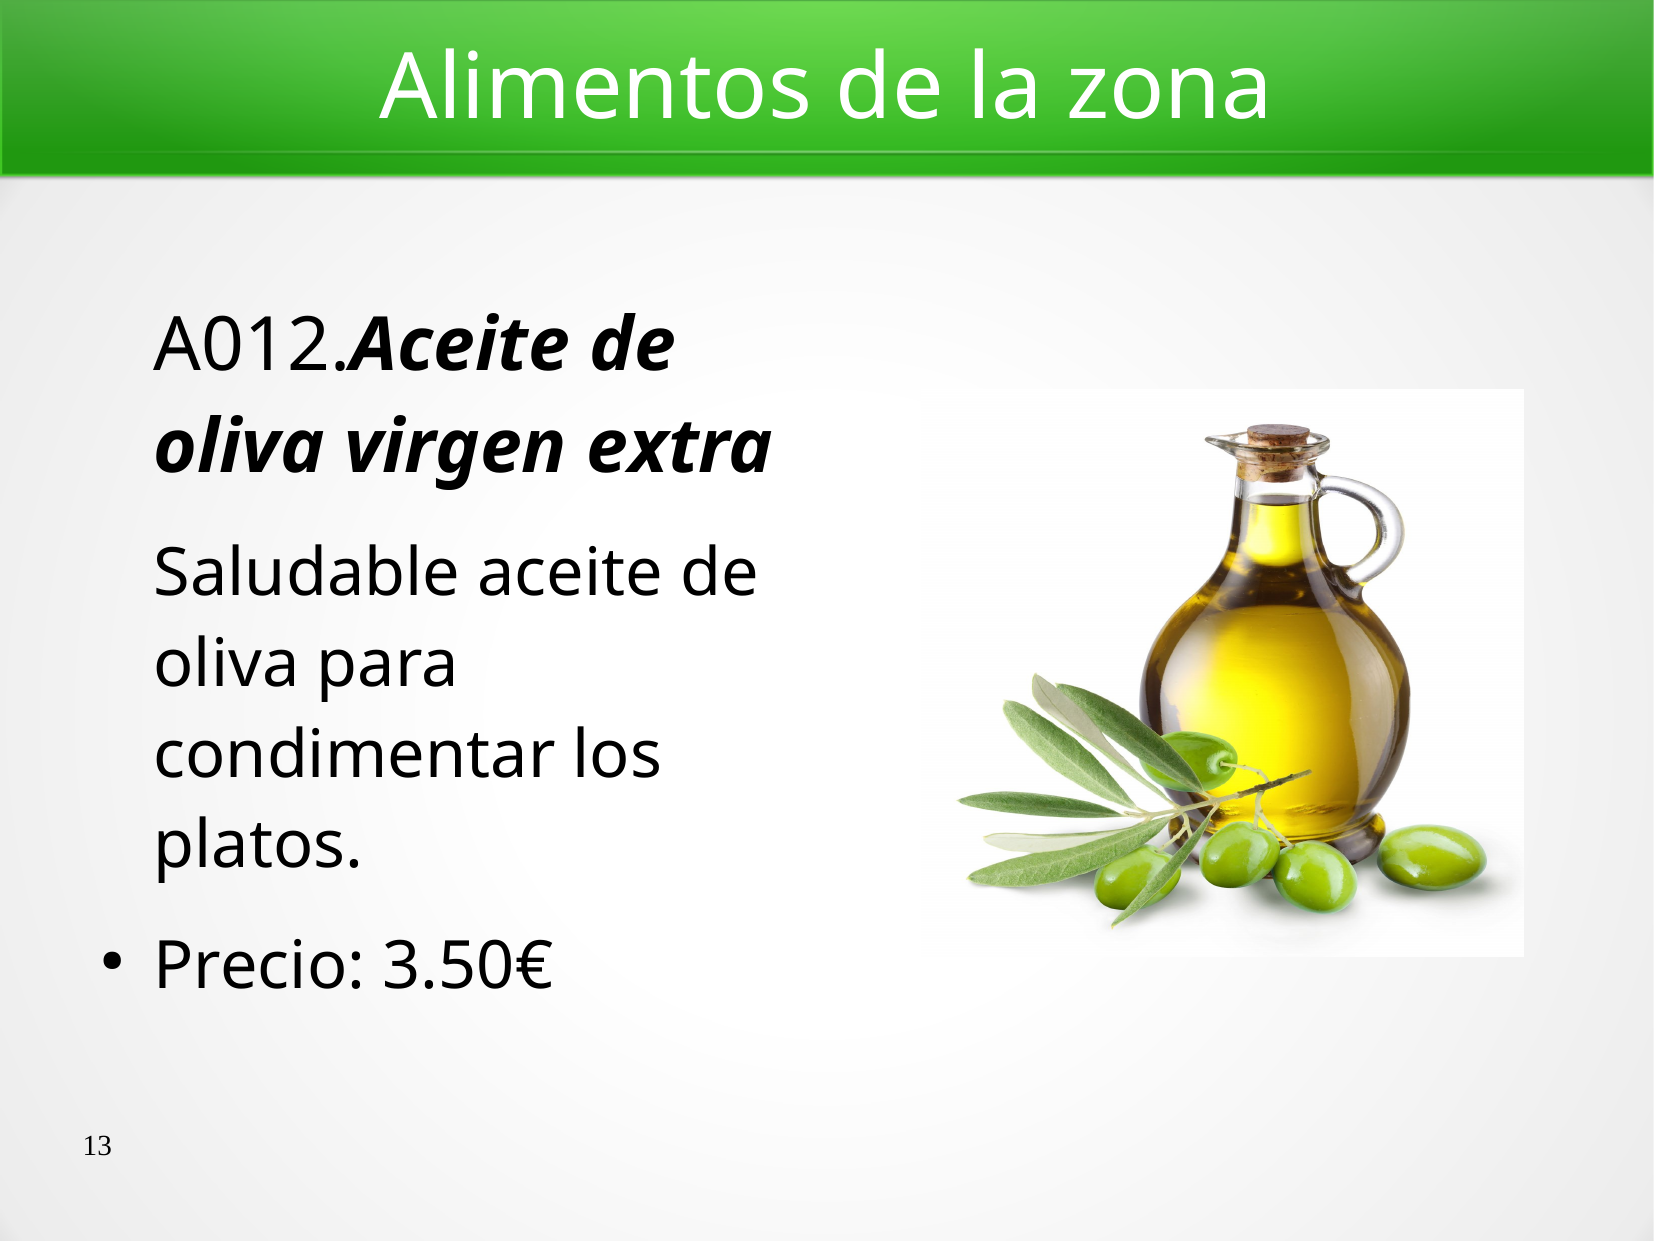

# Alimentos de la zona
A012.Aceite de oliva virgen extra
Saludable aceite de oliva para condimentar los platos.
Precio: 3.50€
13